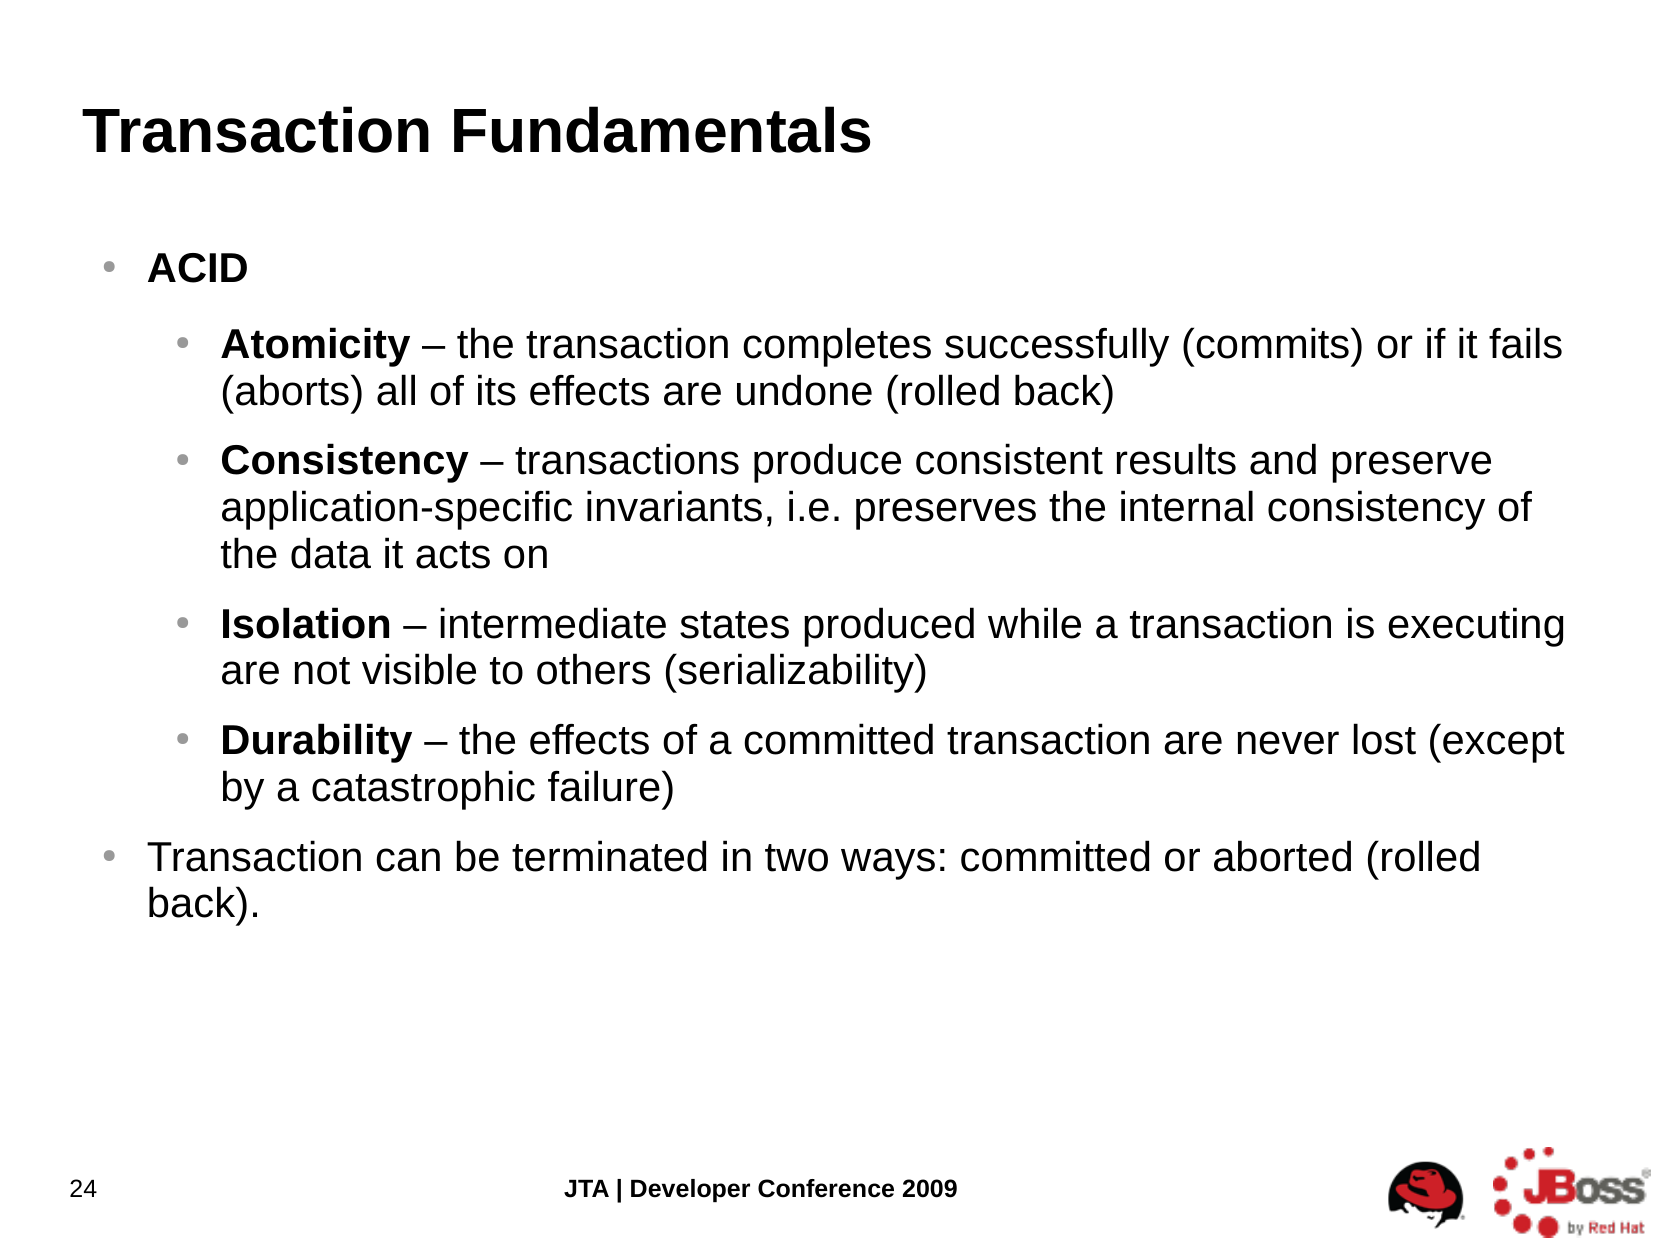

# Transaction Fundamentals
ACID
Atomicity – the transaction completes successfully (commits) or if it fails (aborts) all of its effects are undone (rolled back)
Consistency – transactions produce consistent results and preserve application-specific invariants, i.e. preserves the internal consistency of the data it acts on
Isolation – intermediate states produced while a transaction is executing are not visible to others (serializability)
Durability – the effects of a committed transaction are never lost (except by a catastrophic failure)
Transaction can be terminated in two ways: committed or aborted (rolled back).